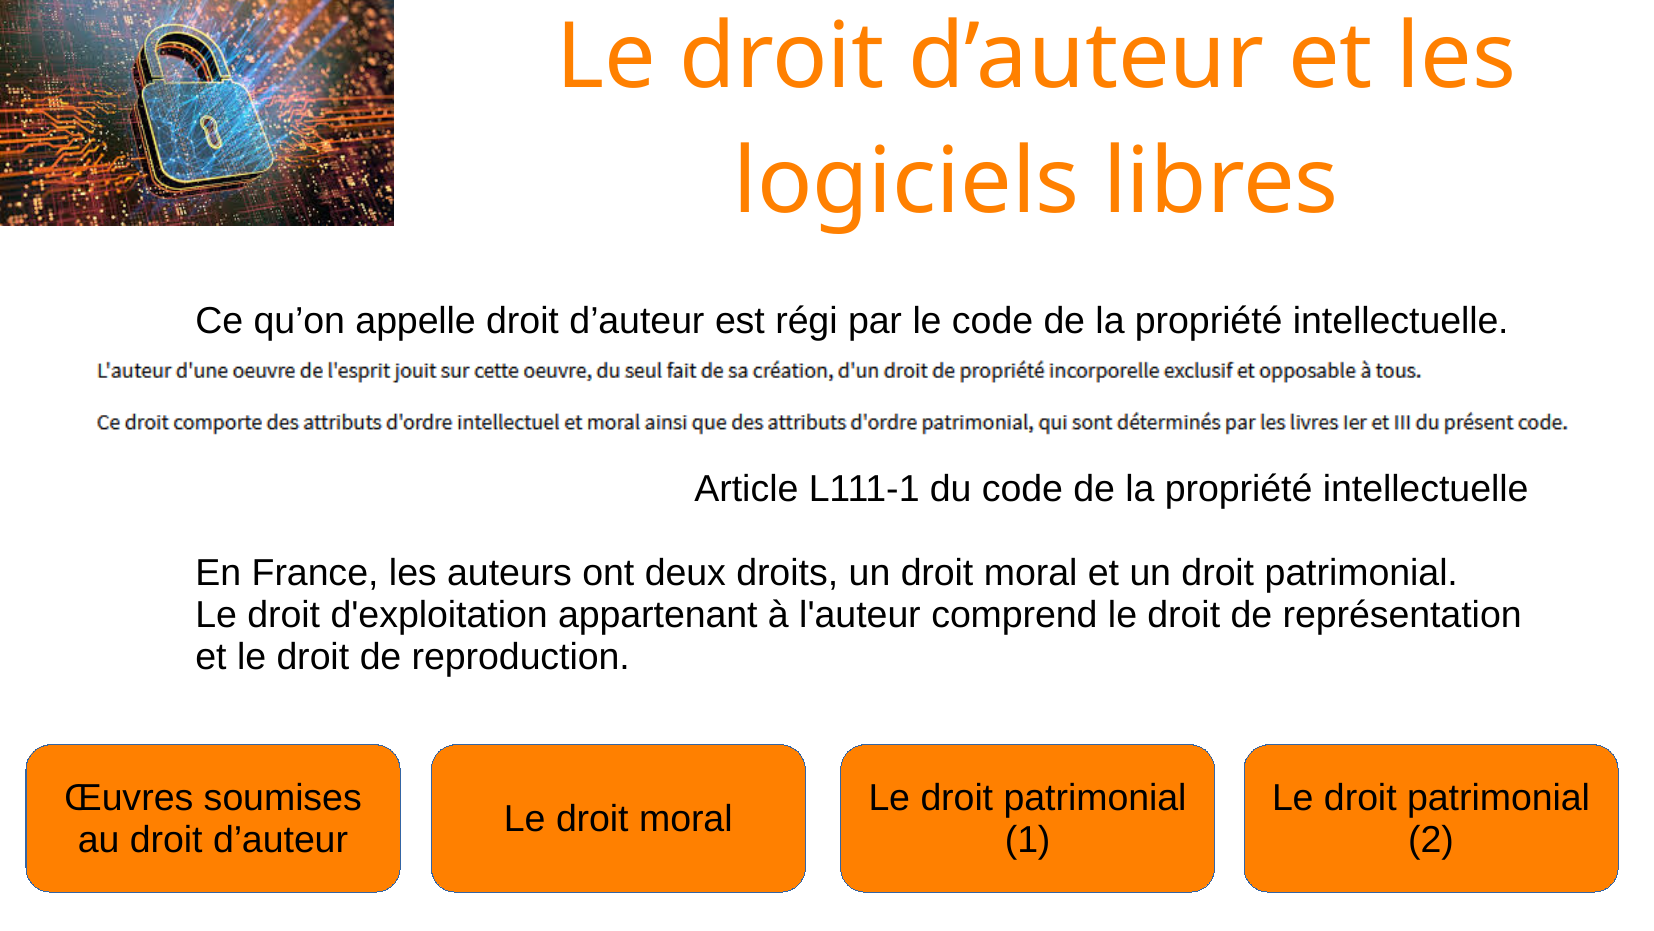

# Le droit d’auteur et les logiciels libres
Ce qu’on appelle droit d’auteur est régi par le code de la propriété intellectuelle.
Article L111-1 du code de la propriété intellectuelle
En France, les auteurs ont deux droits, un droit moral et un droit patrimonial.
Le droit d'exploitation appartenant à l'auteur comprend le droit de représentation et le droit de reproduction.
Œuvres soumises au droit d’auteur
Œuvres soumises au droit d’auteur
Le droit moral
Le droit patrimonial (1)
Le droit patrimonial (2)